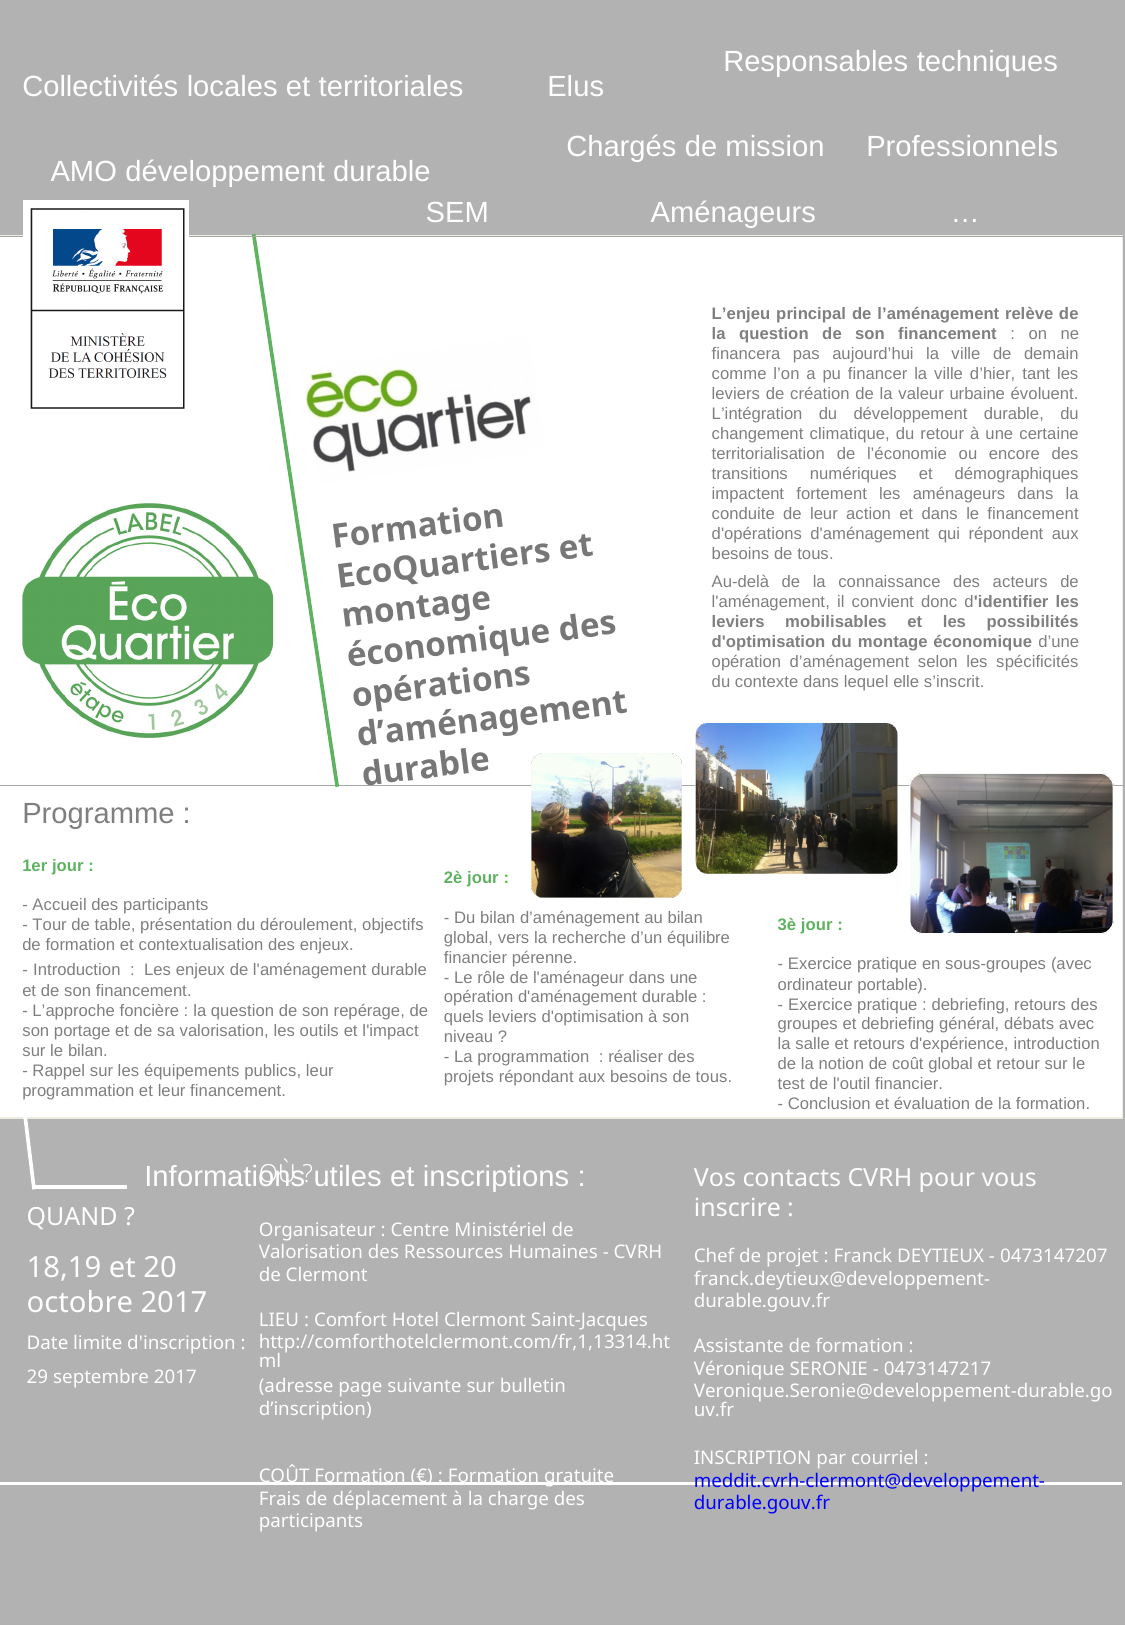

Responsables techniques
Collectivités locales et territoriales 	Elus
Chargés de mission	Professionnels
AMO développement durable
SEM			Aménageurs		…
L’enjeu principal de l’aménagement relève de la question de son financement : on ne financera pas aujourd’hui la ville de demain comme l’on a pu financer la ville d’hier, tant les leviers de création de la valeur urbaine évoluent. L’intégration du développement durable, du changement climatique, du retour à une certaine territorialisation de l’économie ou encore des transitions numériques et démographiques impactent fortement les aménageurs dans la conduite de leur action et dans le financement d'opérations d'aménagement qui répondent aux besoins de tous.
Au-delà de la connaissance des acteurs de l'aménagement, il convient donc d'identifier les leviers mobilisables et les possibilités d'optimisation du montage économique d’une opération d’aménagement selon les spécificités du contexte dans lequel elle s’inscrit.
Formation
EcoQuartiers et montage économique des opérations d’aménagement durable
Programme :
1er jour :
- Accueil des participants
- Tour de table, présentation du déroulement, objectifs de formation et contextualisation des enjeux.
- Introduction  : Les enjeux de l'aménagement durable et de son financement.
- L’approche foncière : la question de son repérage, de son portage et de sa valorisation, les outils et l'impact sur le bilan.
- Rappel sur les équipements publics, leur programmation et leur financement.
2è jour :
- Du bilan d’aménagement au bilan global, vers la recherche d’un équilibre financier pérenne.
- Le rôle de l'aménageur dans une opération d'aménagement durable : quels leviers d'optimisation à son niveau ?
- La programmation  : réaliser des projets répondant aux besoins de tous.
3è jour :
- Exercice pratique en sous-groupes (avec ordinateur portable).
- Exercice pratique : debriefing, retours des groupes et debriefing général, débats avec la salle et retours d'expérience, introduction de la notion de coût global et retour sur le test de l'outil financier.
- Conclusion et évaluation de la formation.
Informations utiles et inscriptions :
OÙ ?
Organisateur : Centre Ministériel de Valorisation des Ressources Humaines - CVRH de Clermont
LIEU : Comfort Hotel Clermont Saint-Jacques
http://comforthotelclermont.com/fr,1,13314.html
(adresse page suivante sur bulletin d’inscription)
COÛT Formation (€) : Formation gratuite
Frais de déplacement à la charge des participants
Vos contacts CVRH pour vous inscrire :
Chef de projet : Franck DEYTIEUX - 0473147207 franck.deytieux@developpement-durable.gouv.fr
Assistante de formation :
Véronique SERONIE - 0473147217
Veronique.Seronie@developpement-durable.gouv.fr
INSCRIPTION par courriel :
meddit.cvrh-clermont@developpement-durable.gouv.fr
QUAND ?
18,19 et 20 octobre 2017
Date limite d'inscription :
29 septembre 2017